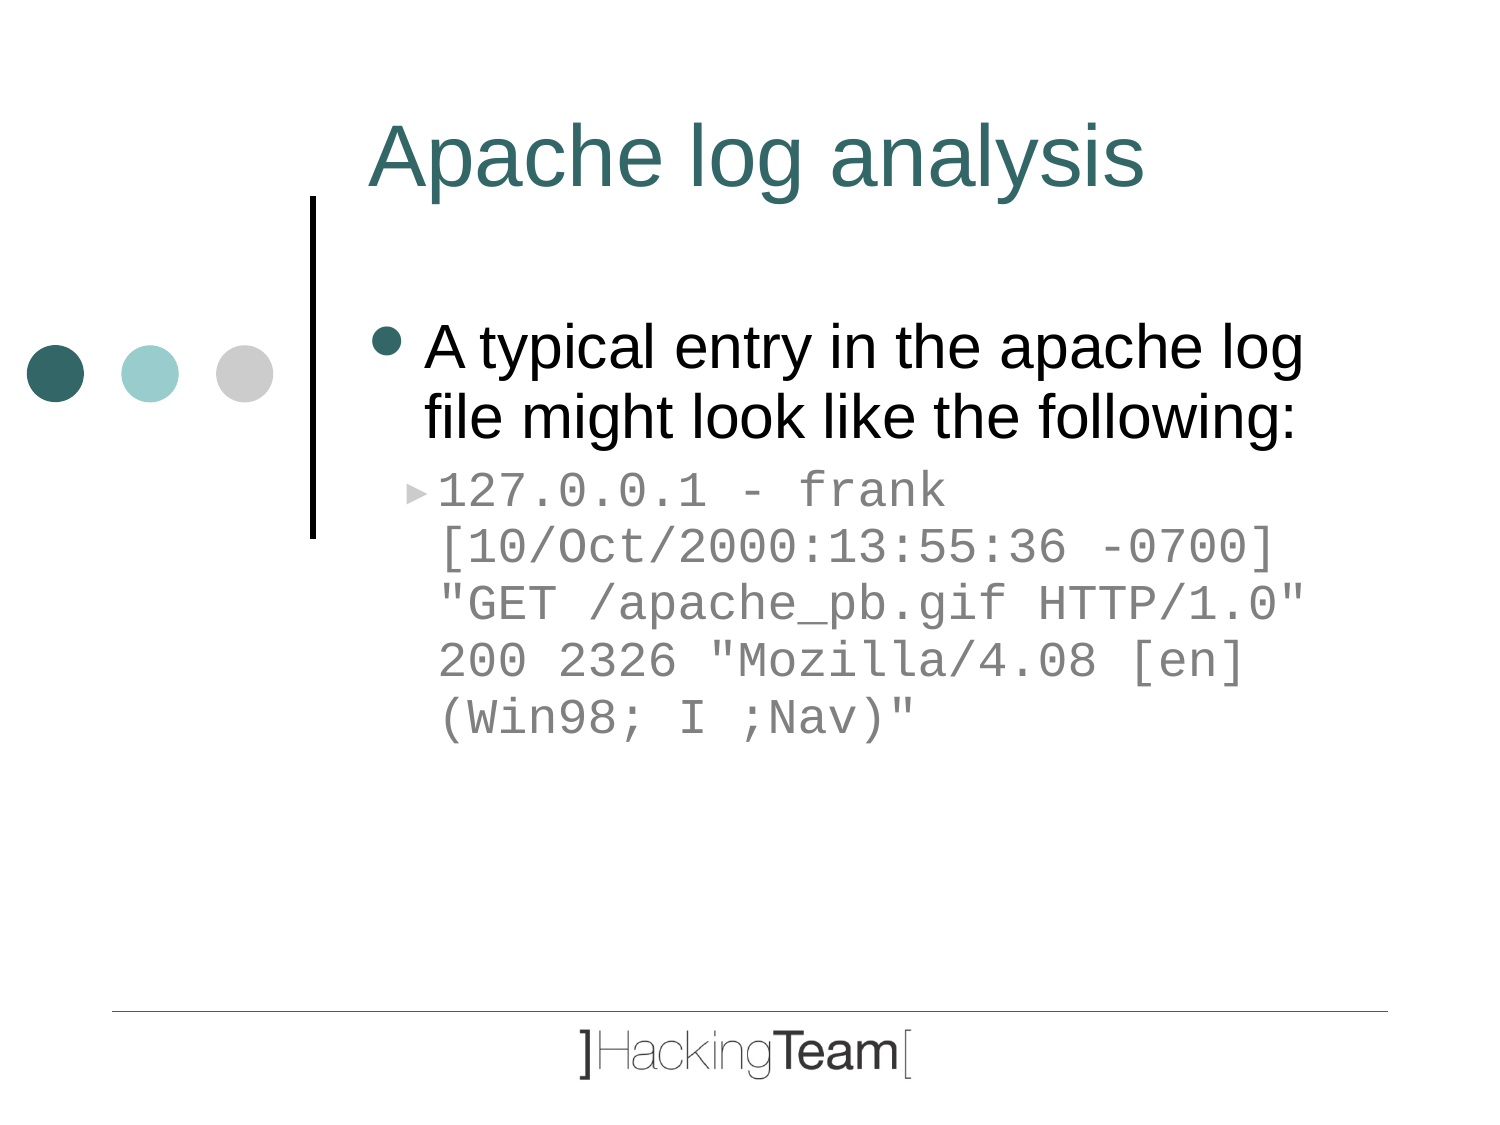

# Apache log analysis
A typical entry in the apache log file might look like the following:
127.0.0.1 - frank [10/Oct/2000:13:55:36 -0700] "GET /apache_pb.gif HTTP/1.0" 200 2326 "Mozilla/4.08 [en] (Win98; I ;Nav)"